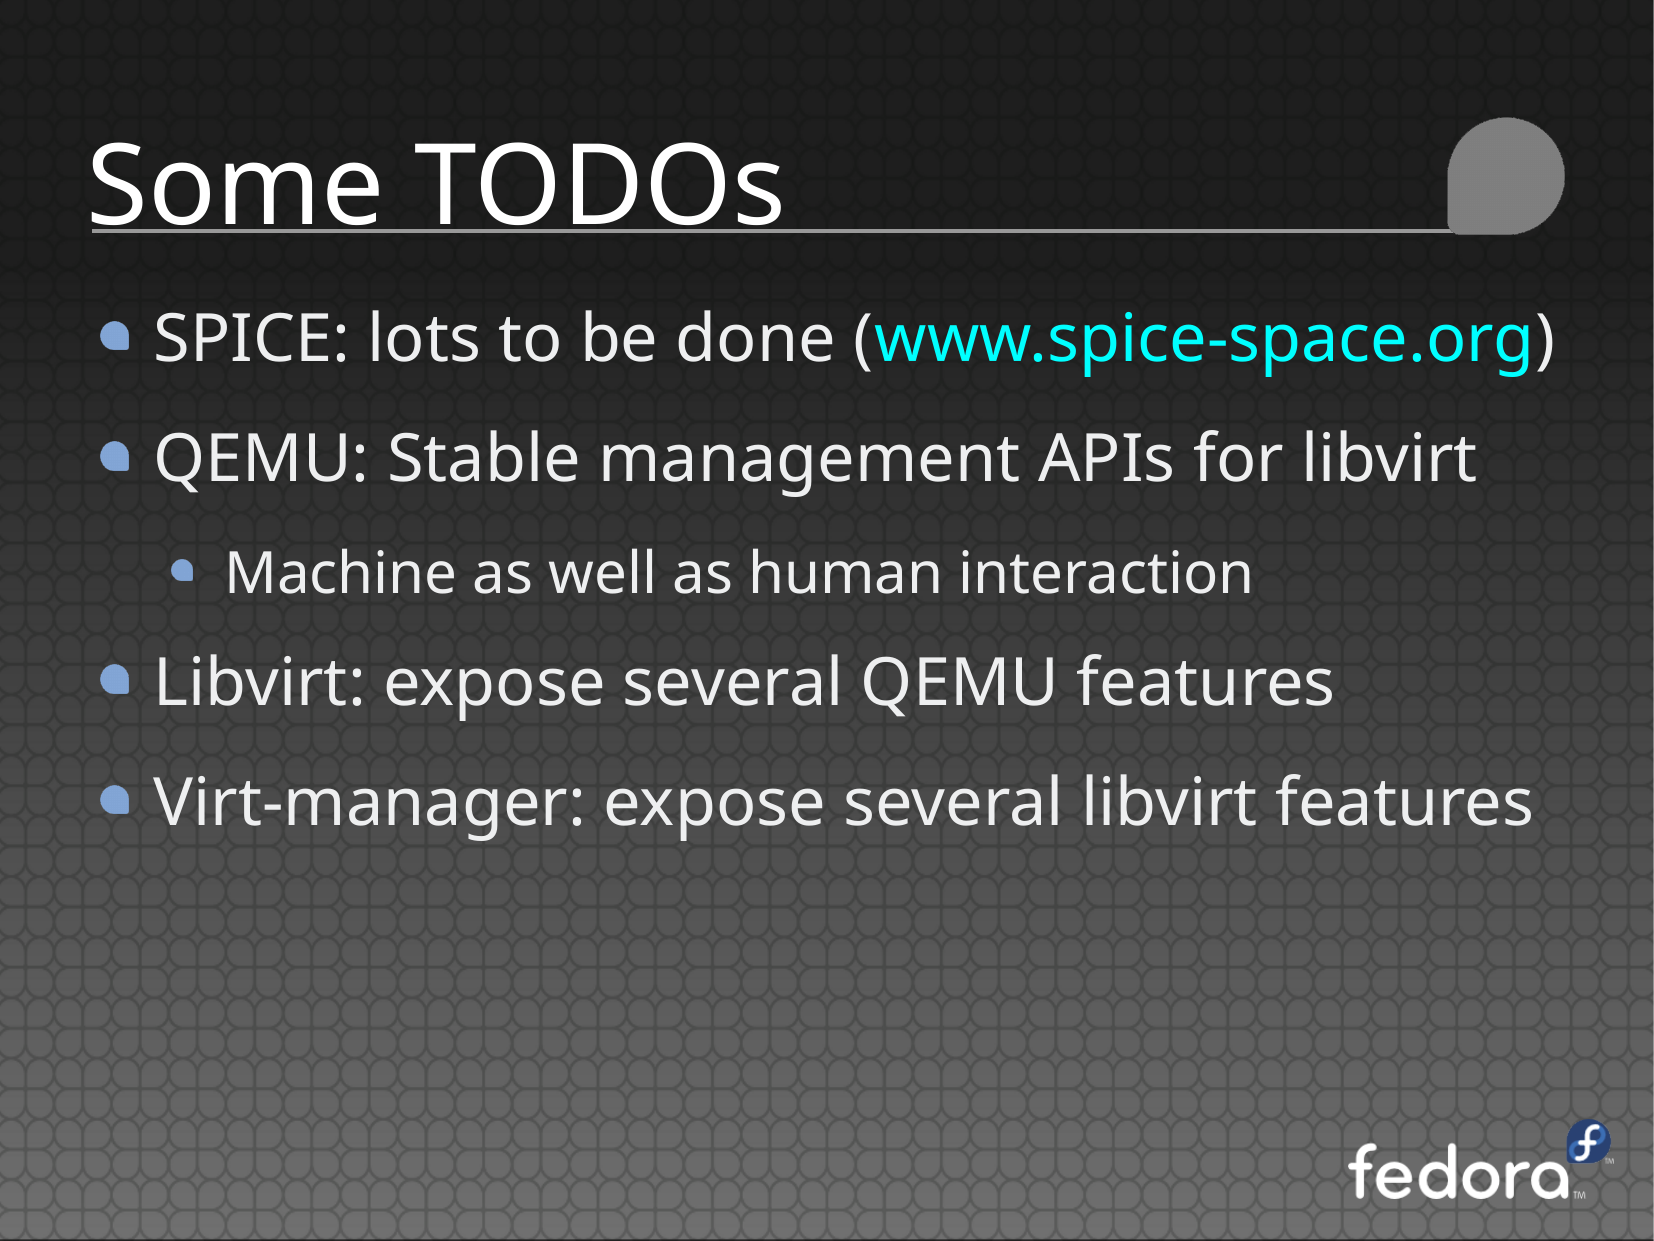

# Some TODOs
SPICE: lots to be done (www.spice-space.org)
QEMU: Stable management APIs for libvirt
Machine as well as human interaction
Libvirt: expose several QEMU features
Virt-manager: expose several libvirt features